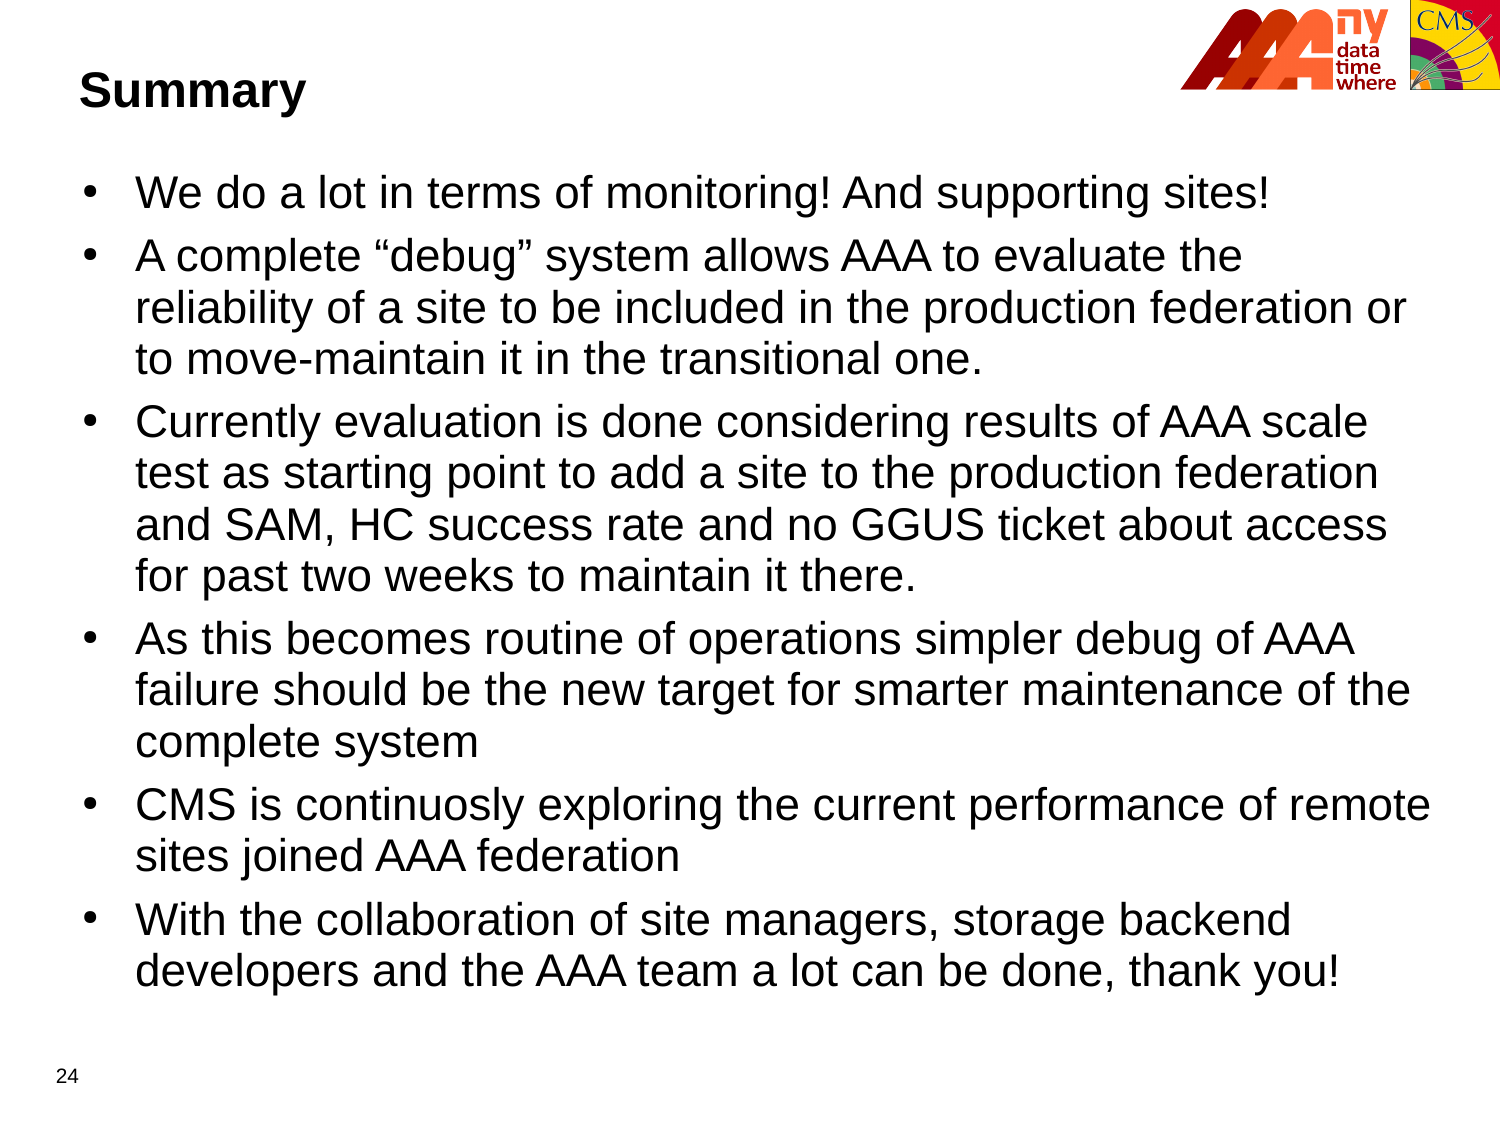

# Summary
We do a lot in terms of monitoring! And supporting sites!
A complete “debug” system allows AAA to evaluate the reliability of a site to be included in the production federation or to move-maintain it in the transitional one.
Currently evaluation is done considering results of AAA scale test as starting point to add a site to the production federation and SAM, HC success rate and no GGUS ticket about access for past two weeks to maintain it there.
As this becomes routine of operations simpler debug of AAA failure should be the new target for smarter maintenance of the complete system
CMS is continuosly exploring the current performance of remote sites joined AAA federation
With the collaboration of site managers, storage backend developers and the AAA team a lot can be done, thank you!